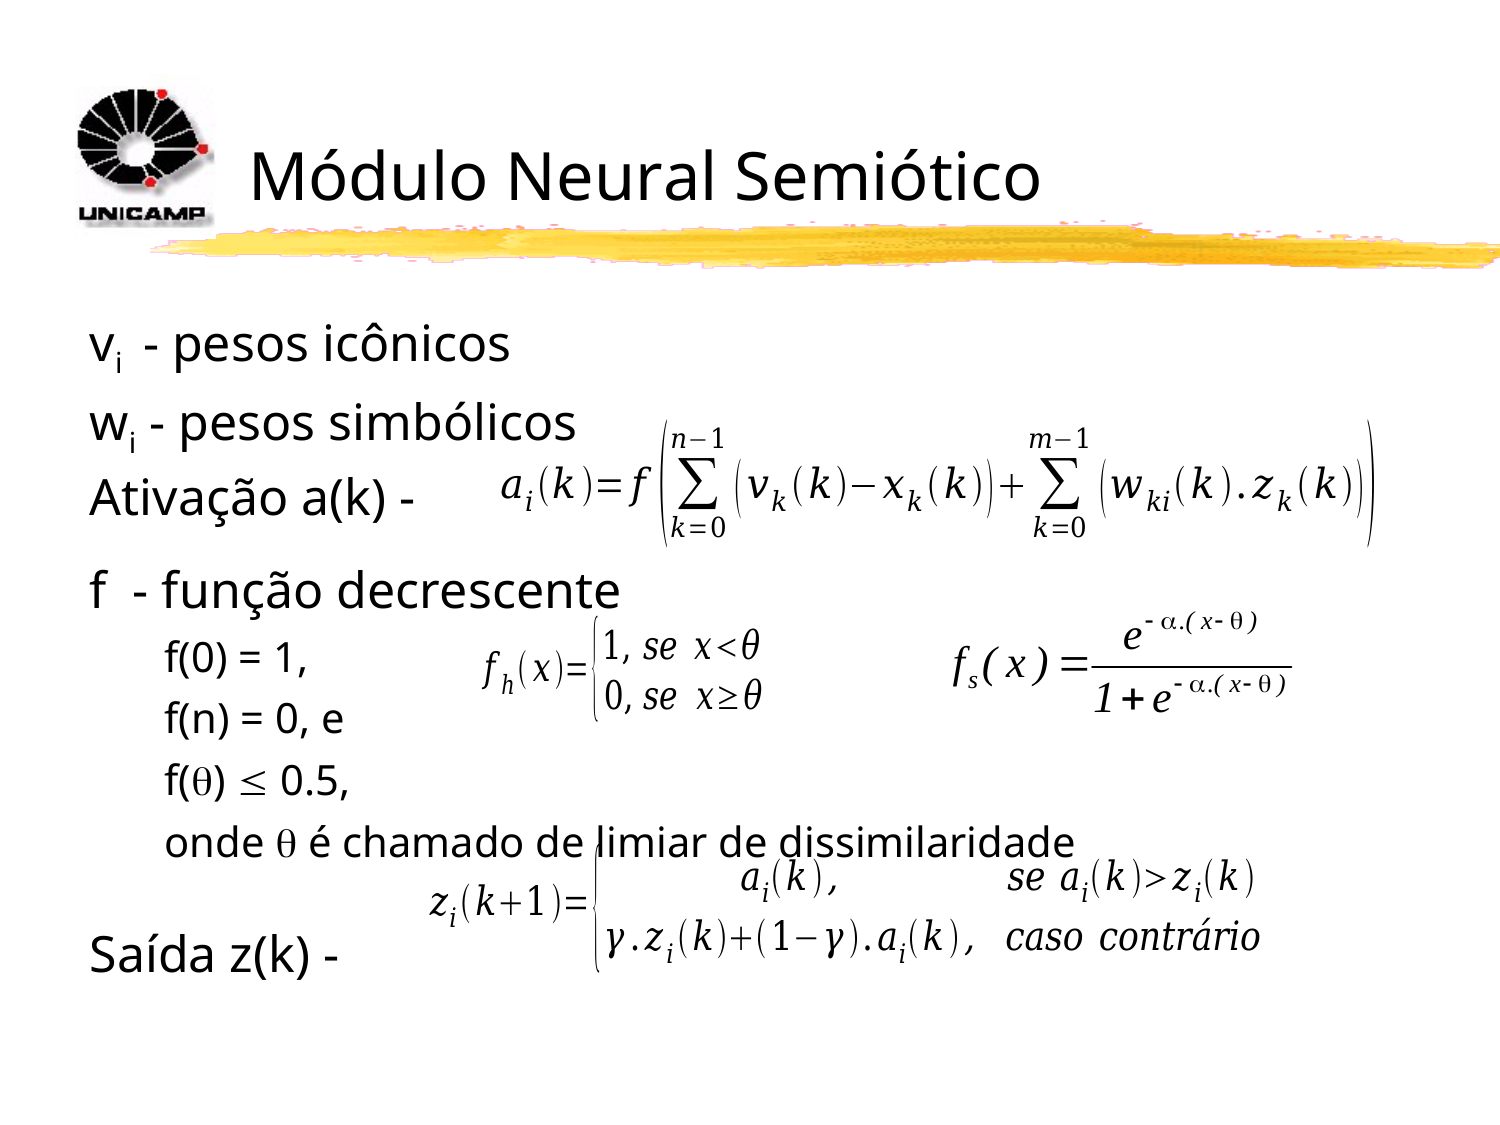

# Módulo Neural Semiótico
vi - pesos icônicos
wi - pesos simbólicos
Ativação a(k) -
f - função decrescente
f(0) = 1,
f(n) = 0, e
f()  0.5,
onde  é chamado de limiar de dissimilaridade
Saída z(k) -